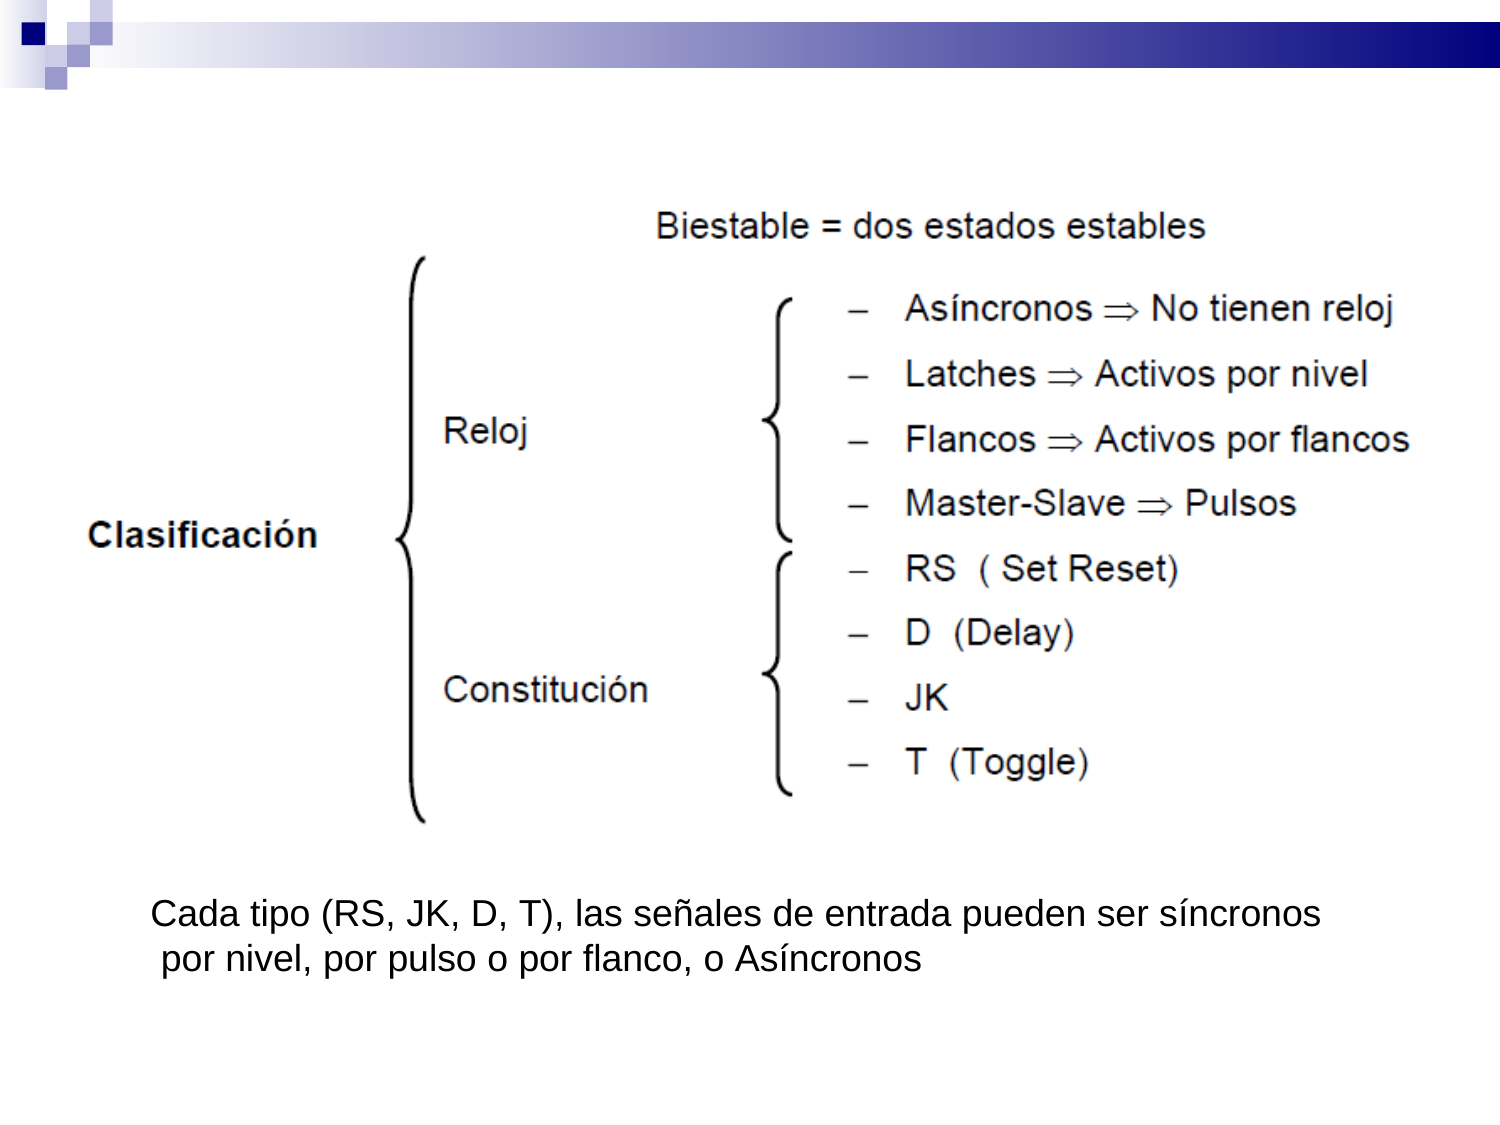

Cada tipo (RS, JK, D, T), las señales de entrada pueden ser síncronos por nivel, por pulso o por flanco, o Asíncronos